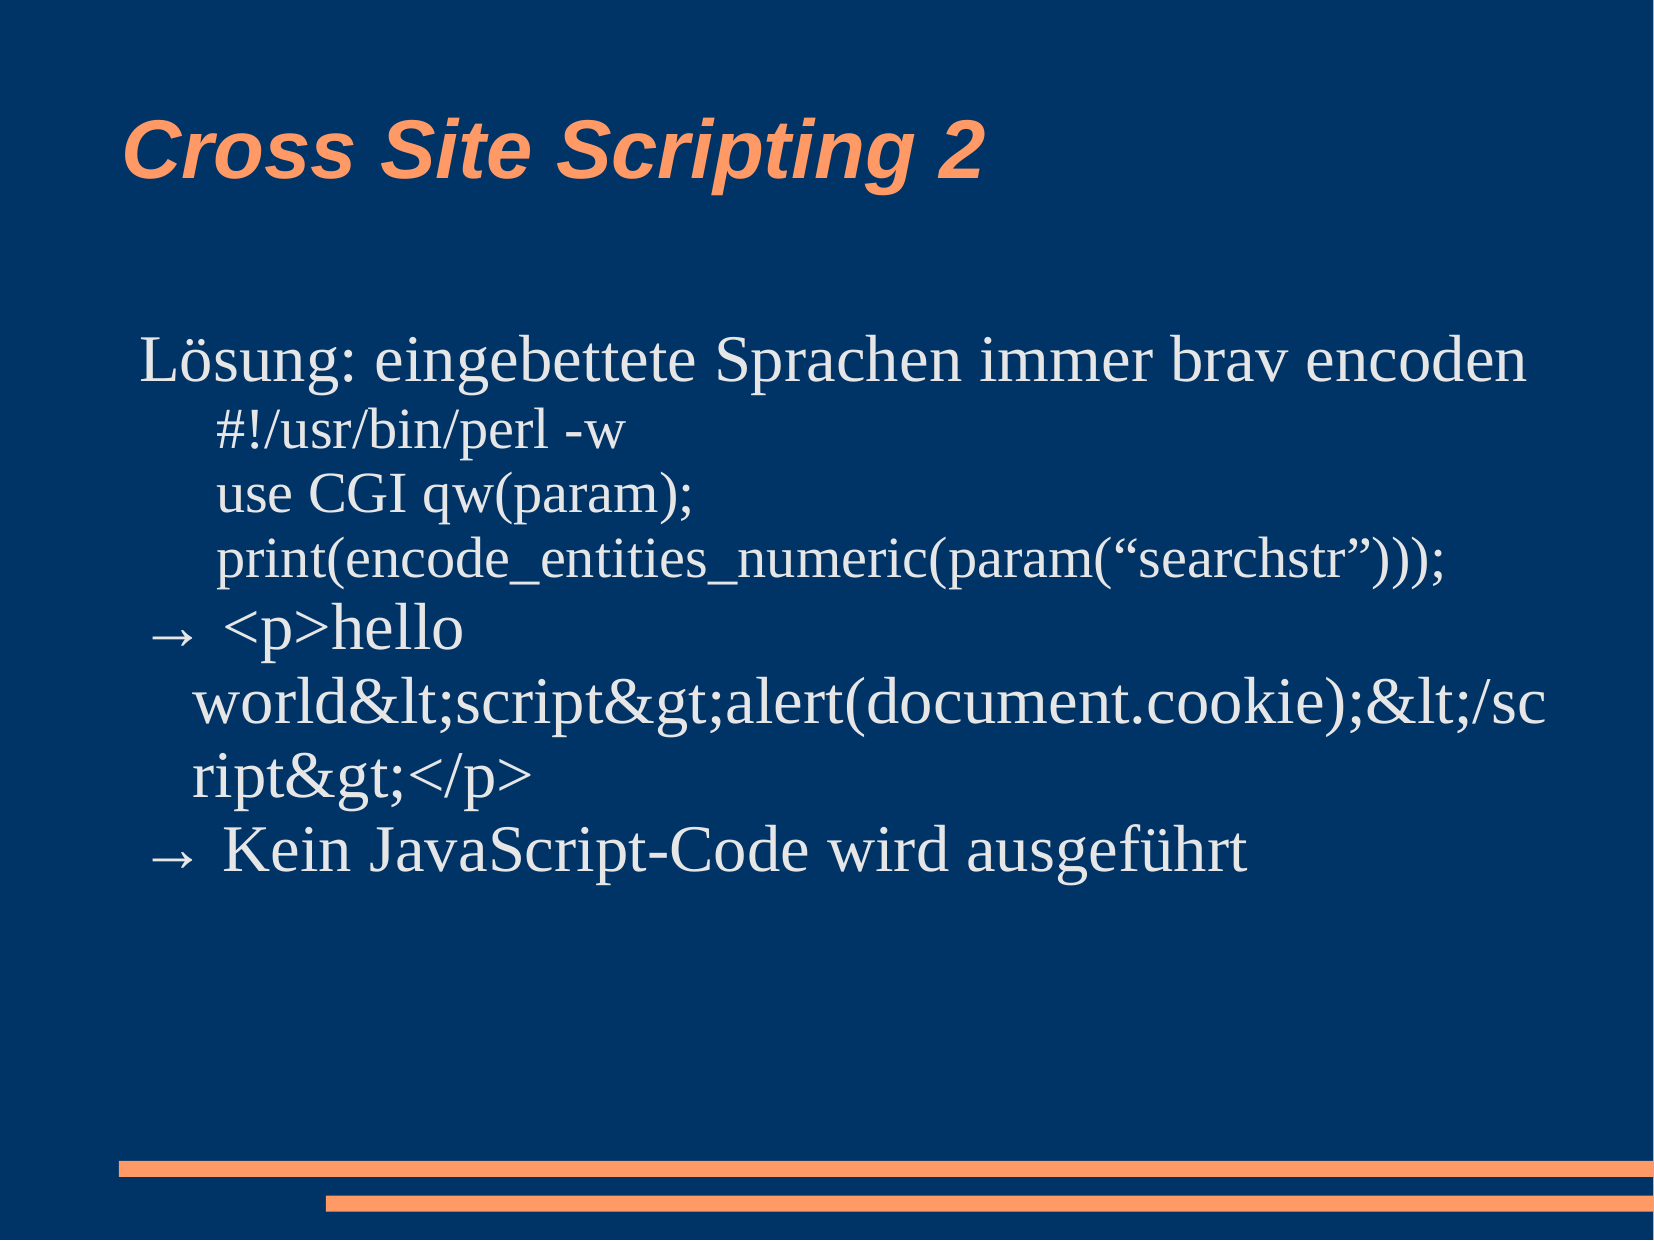

# Cross Site Scripting 2
Lösung: eingebettete Sprachen immer brav encoden
#!/usr/bin/perl -w
use CGI qw(param);
print(encode_entities_numeric(param(“searchstr”)));
→ <p>hello world&lt;script&gt;alert(document.cookie);&lt;/script&gt;</p>
→ Kein JavaScript-Code wird ausgeführt